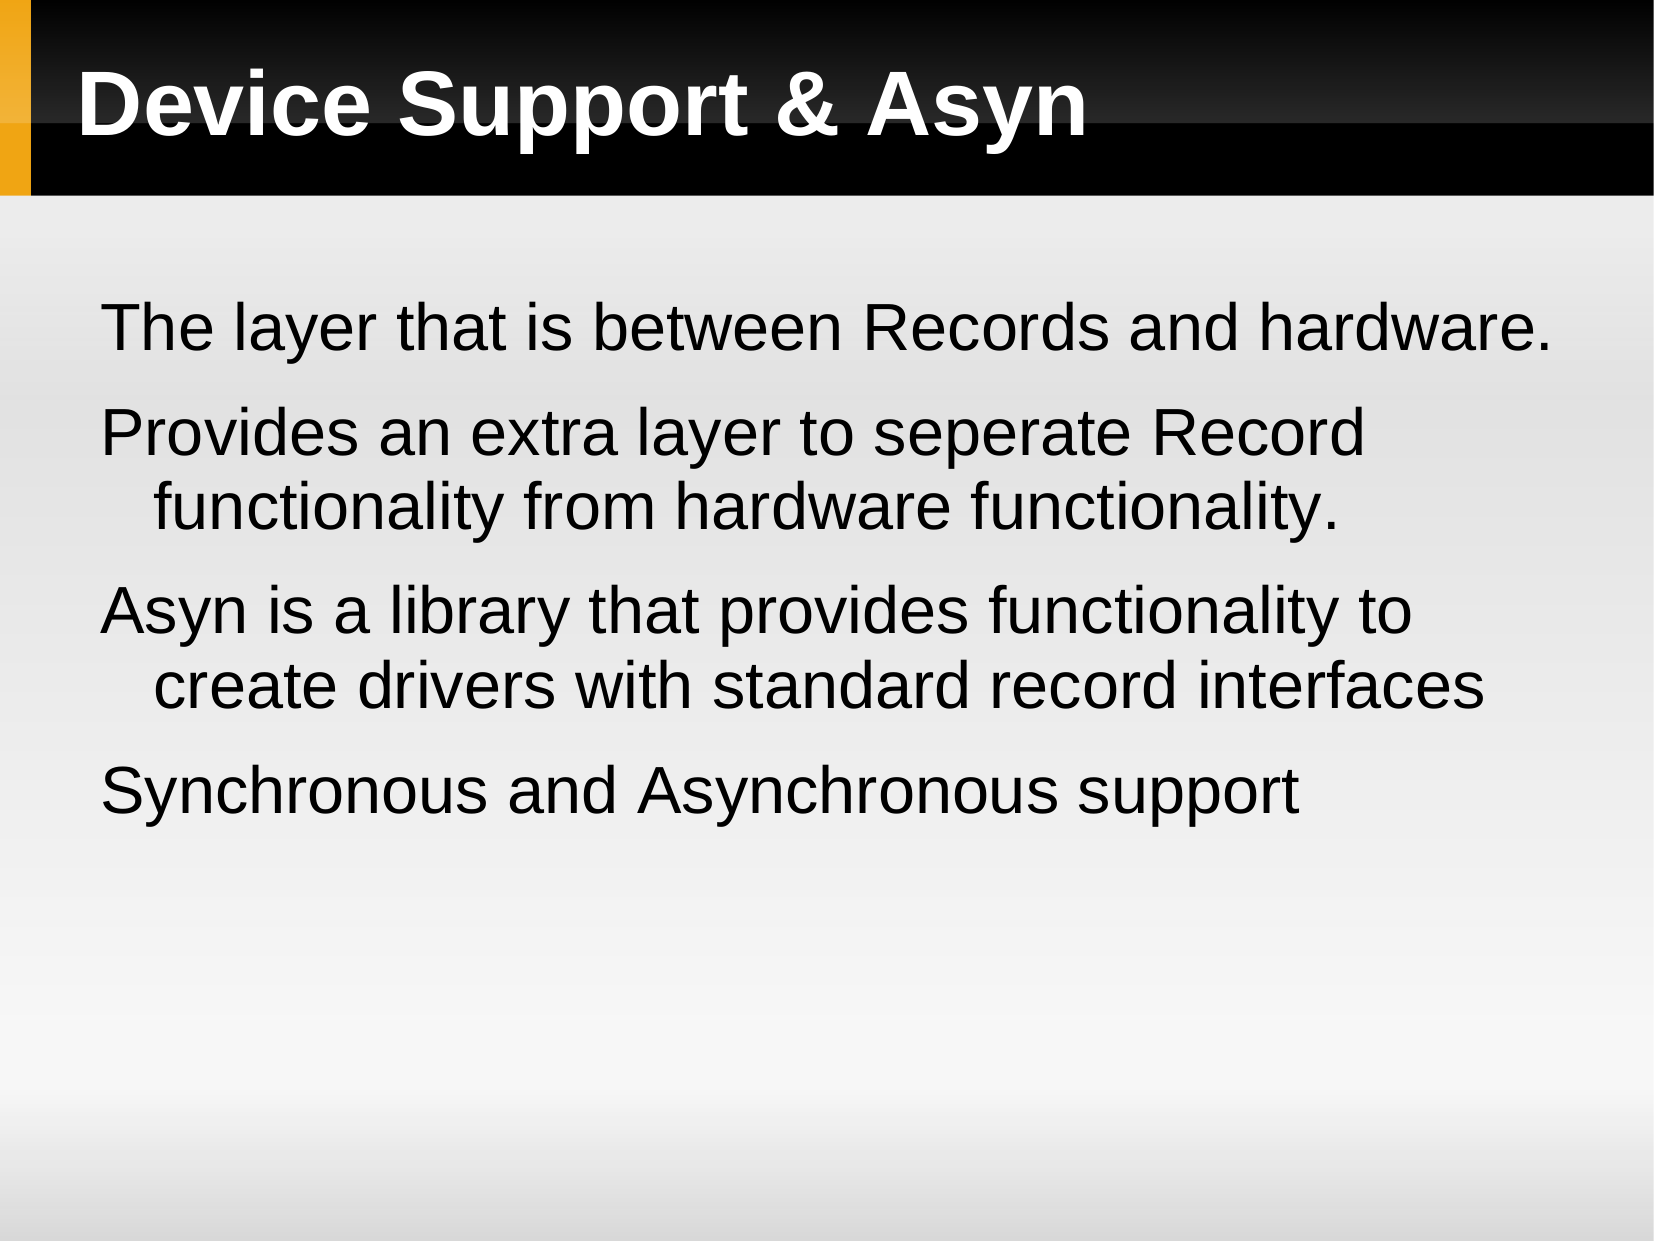

# Device Support & Asyn
The layer that is between Records and hardware.
Provides an extra layer to seperate Record functionality from hardware functionality.
Asyn is a library that provides functionality to create drivers with standard record interfaces
Synchronous and Asynchronous support